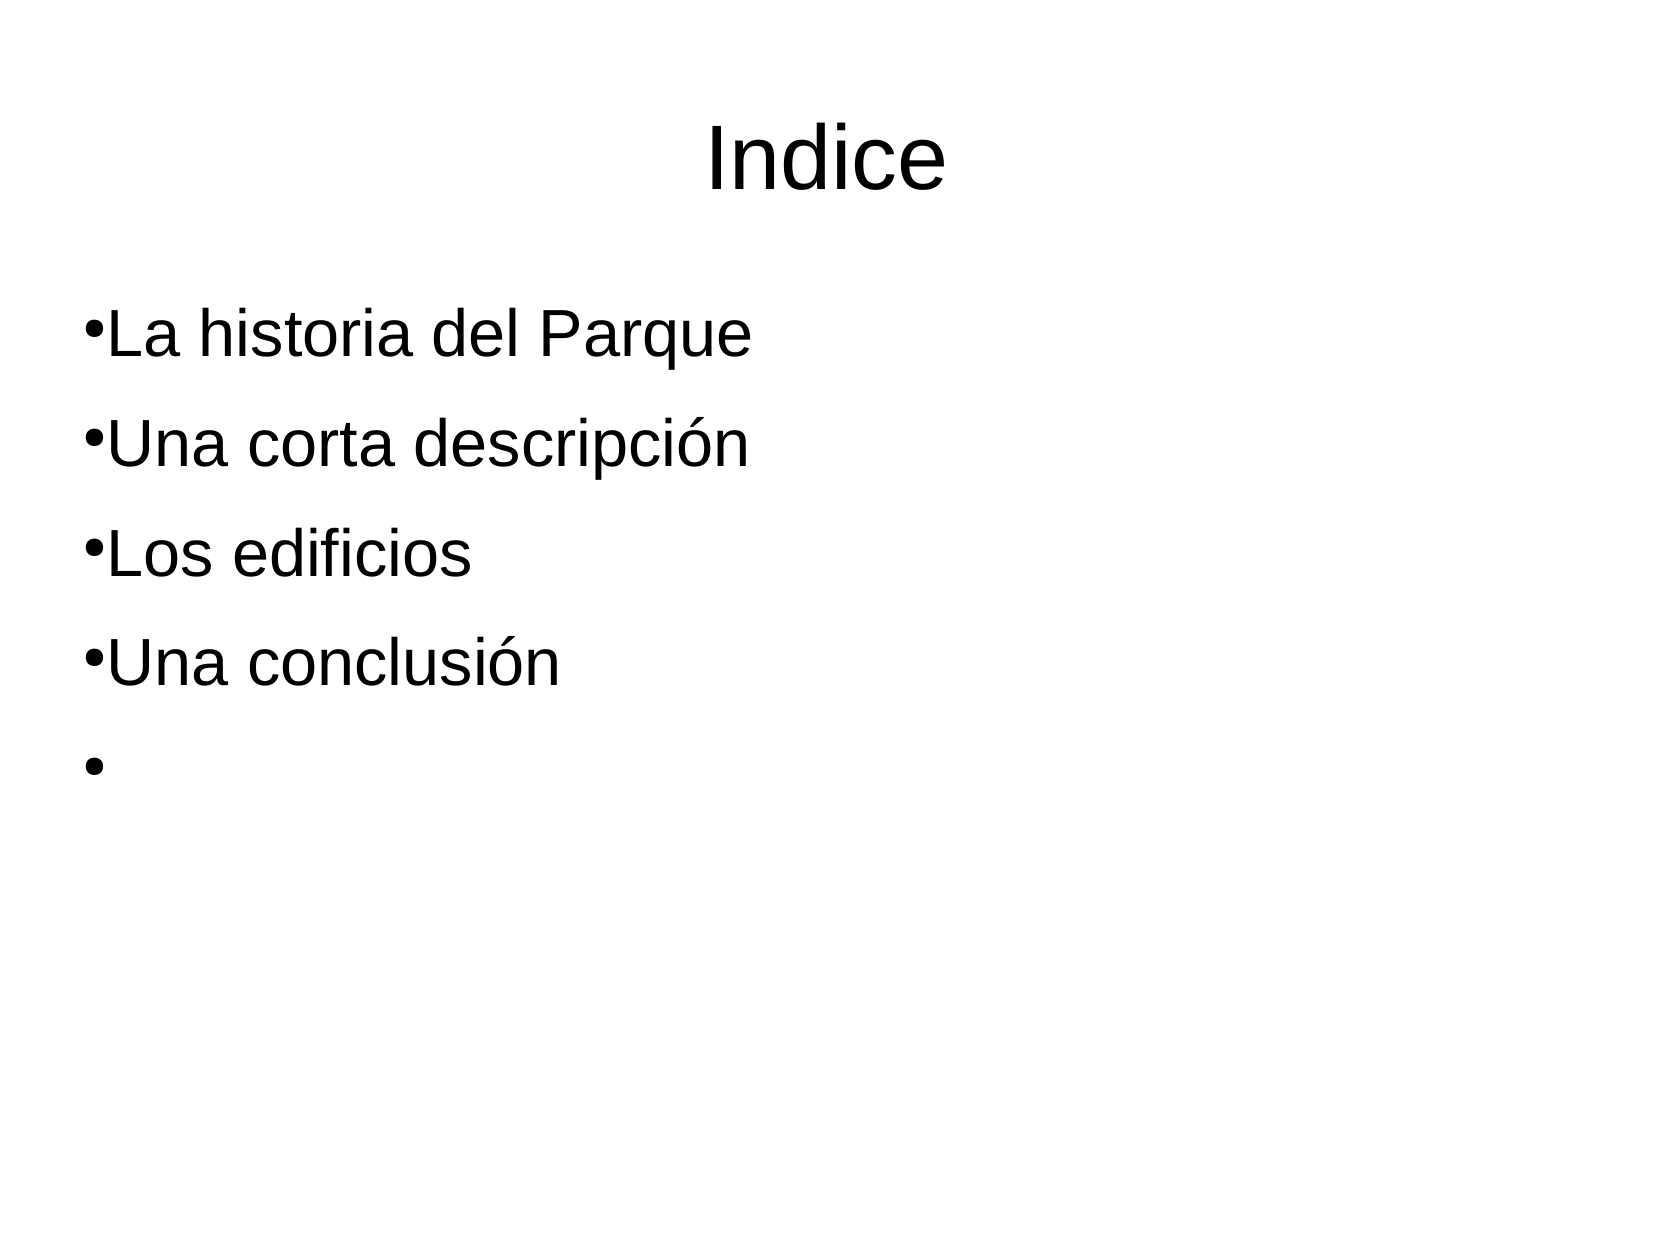

# Indice
La historia del Parque
Una corta descripción
Los edificios
Una conclusión